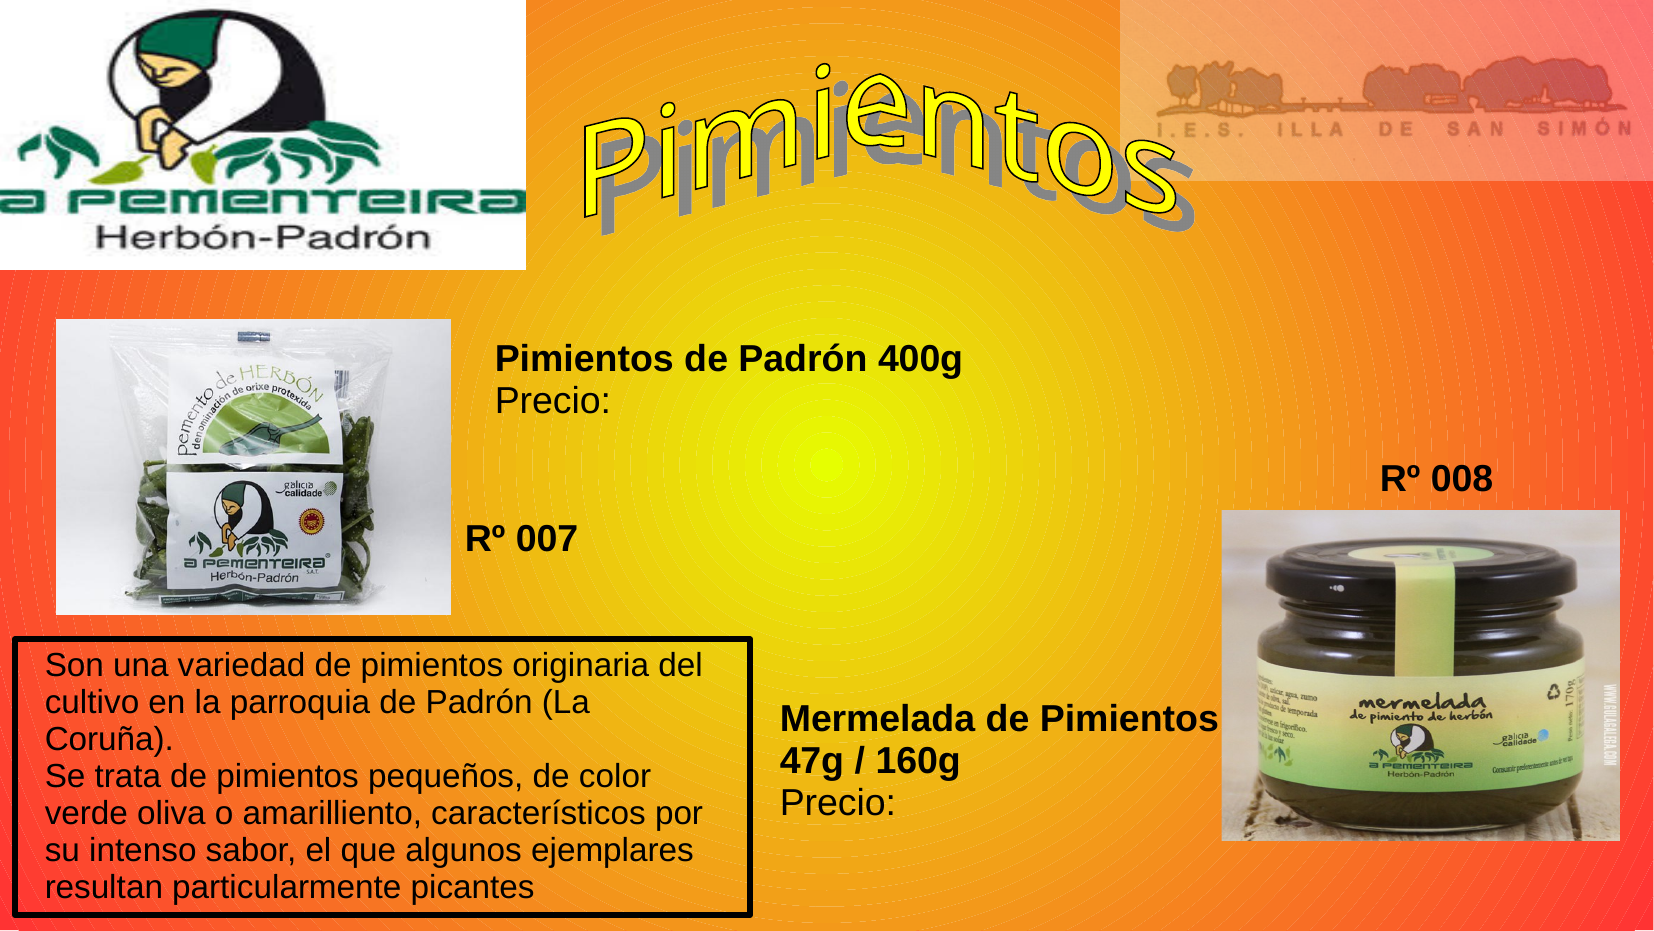

Pimientos
#
Pimientos de Padrón 400g
Precio:
Rº 008
Rº 007
Son una variedad de pimientos originaria del cultivo en la parroquia de Padrón (La Coruña).
Se trata de pimientos pequeños, de color verde oliva o amarilliento, característicos por su intenso sabor, el que algunos ejemplares resultan particularmente picantes
Mermelada de Pimientos
47g / 160g
Precio: